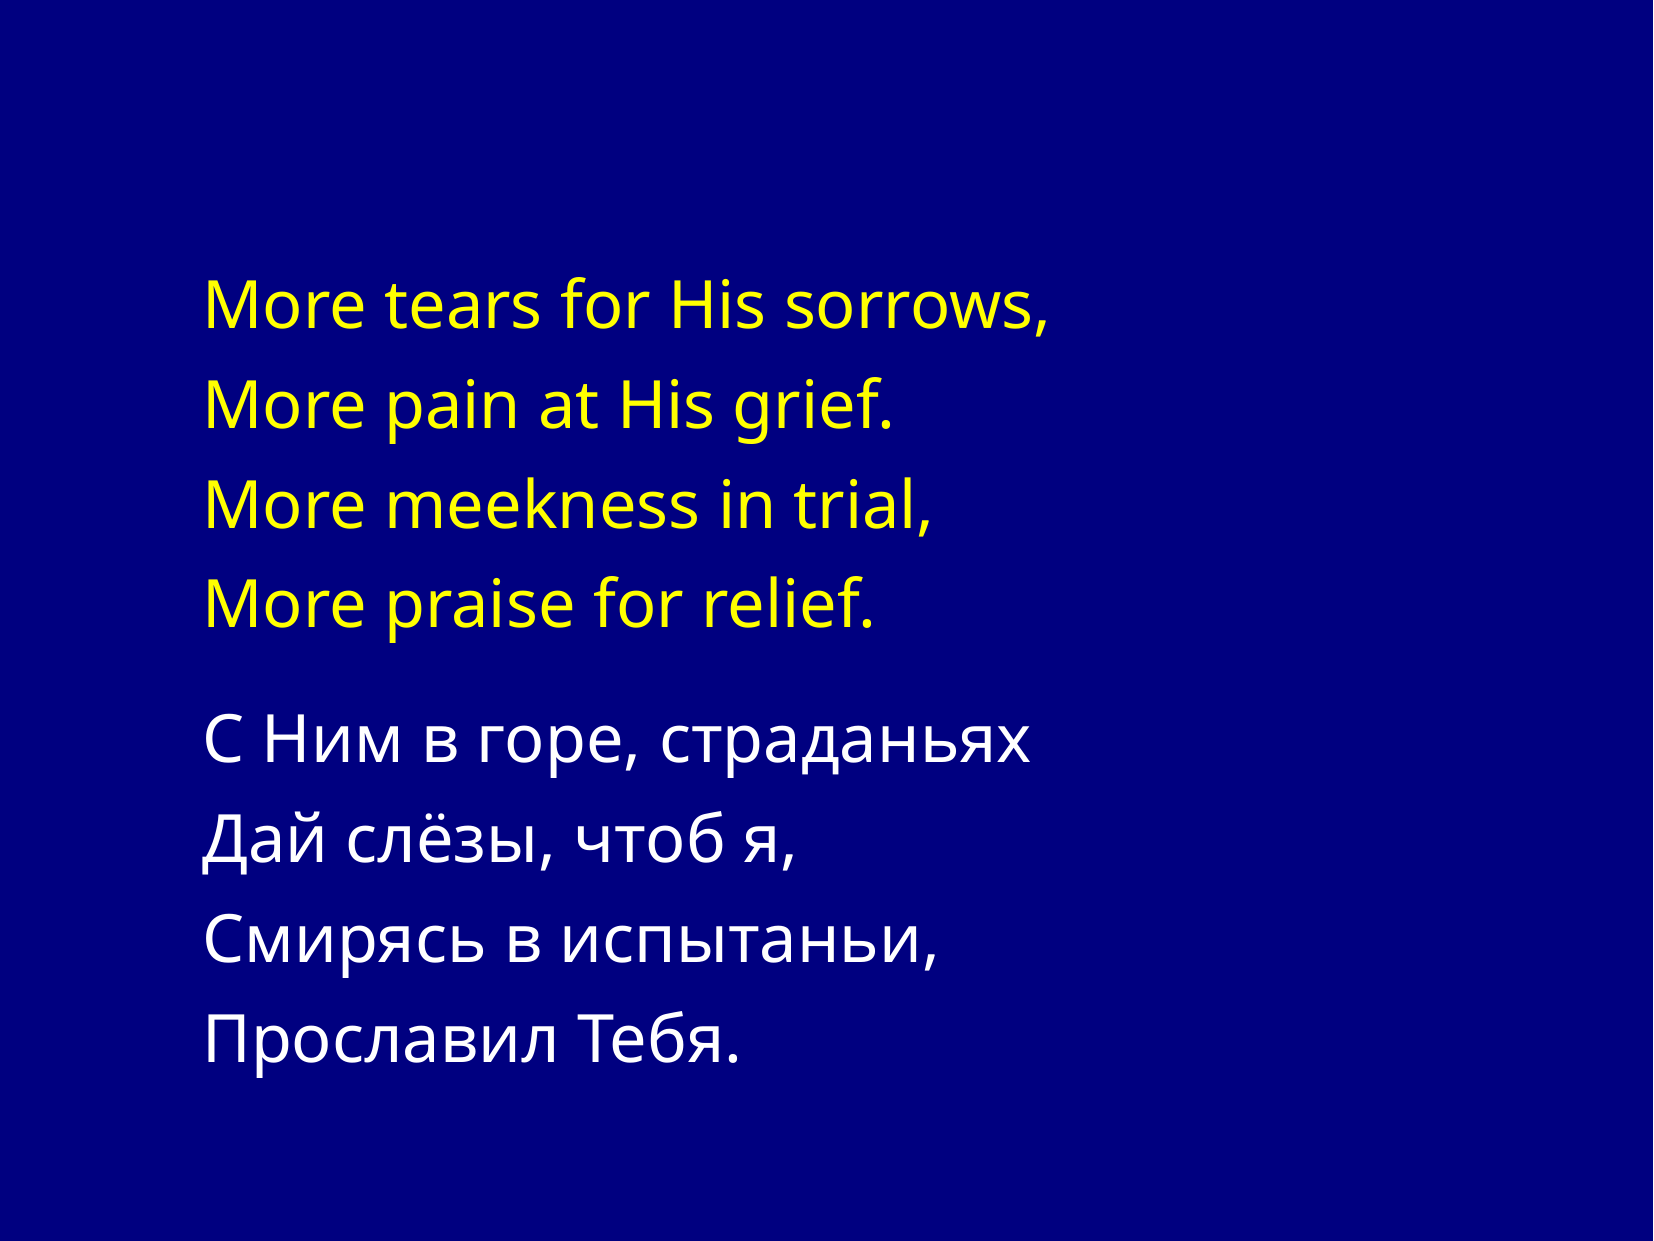

More tears for His sorrows,
	More pain at His grief.
	More meekness in trial,
	More praise for relief.
	С Ним в горе, страданьях
	Дай слёзы, чтоб я,
	Смирясь в испытаньи,
	Прославил Тебя.